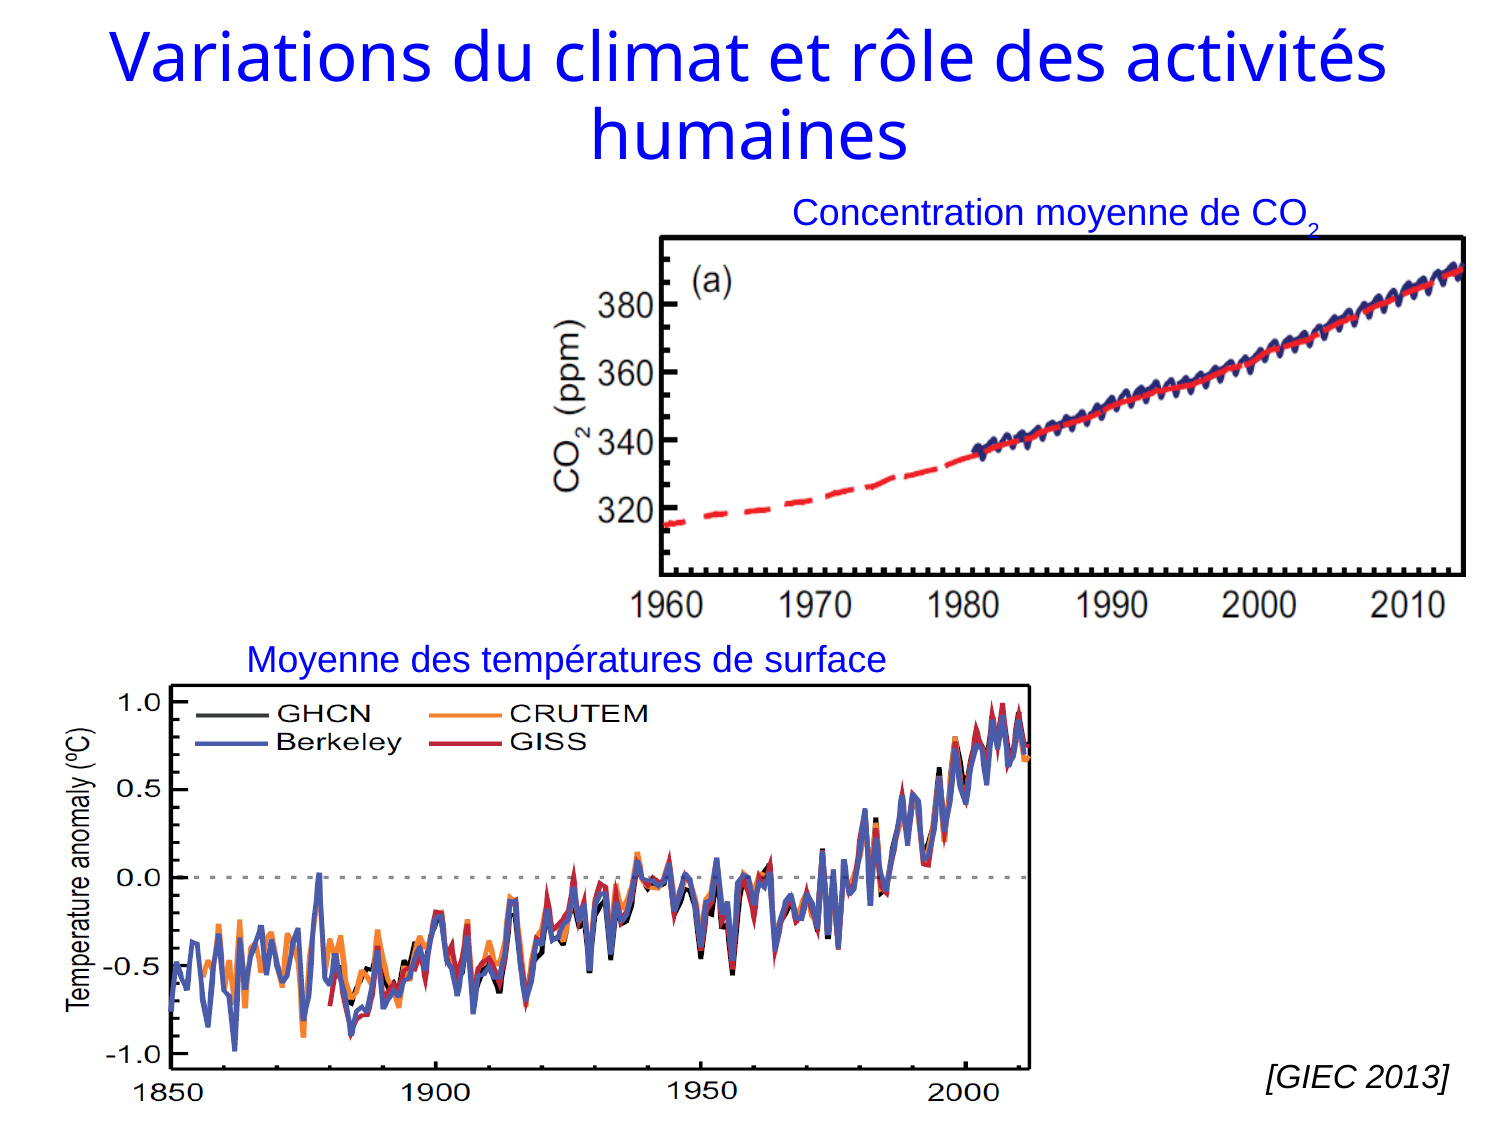

# Variations du climat et rôle des activités humaines
Concentration moyenne de CO2
Moyenne des températures de surface
[GIEC 2013]